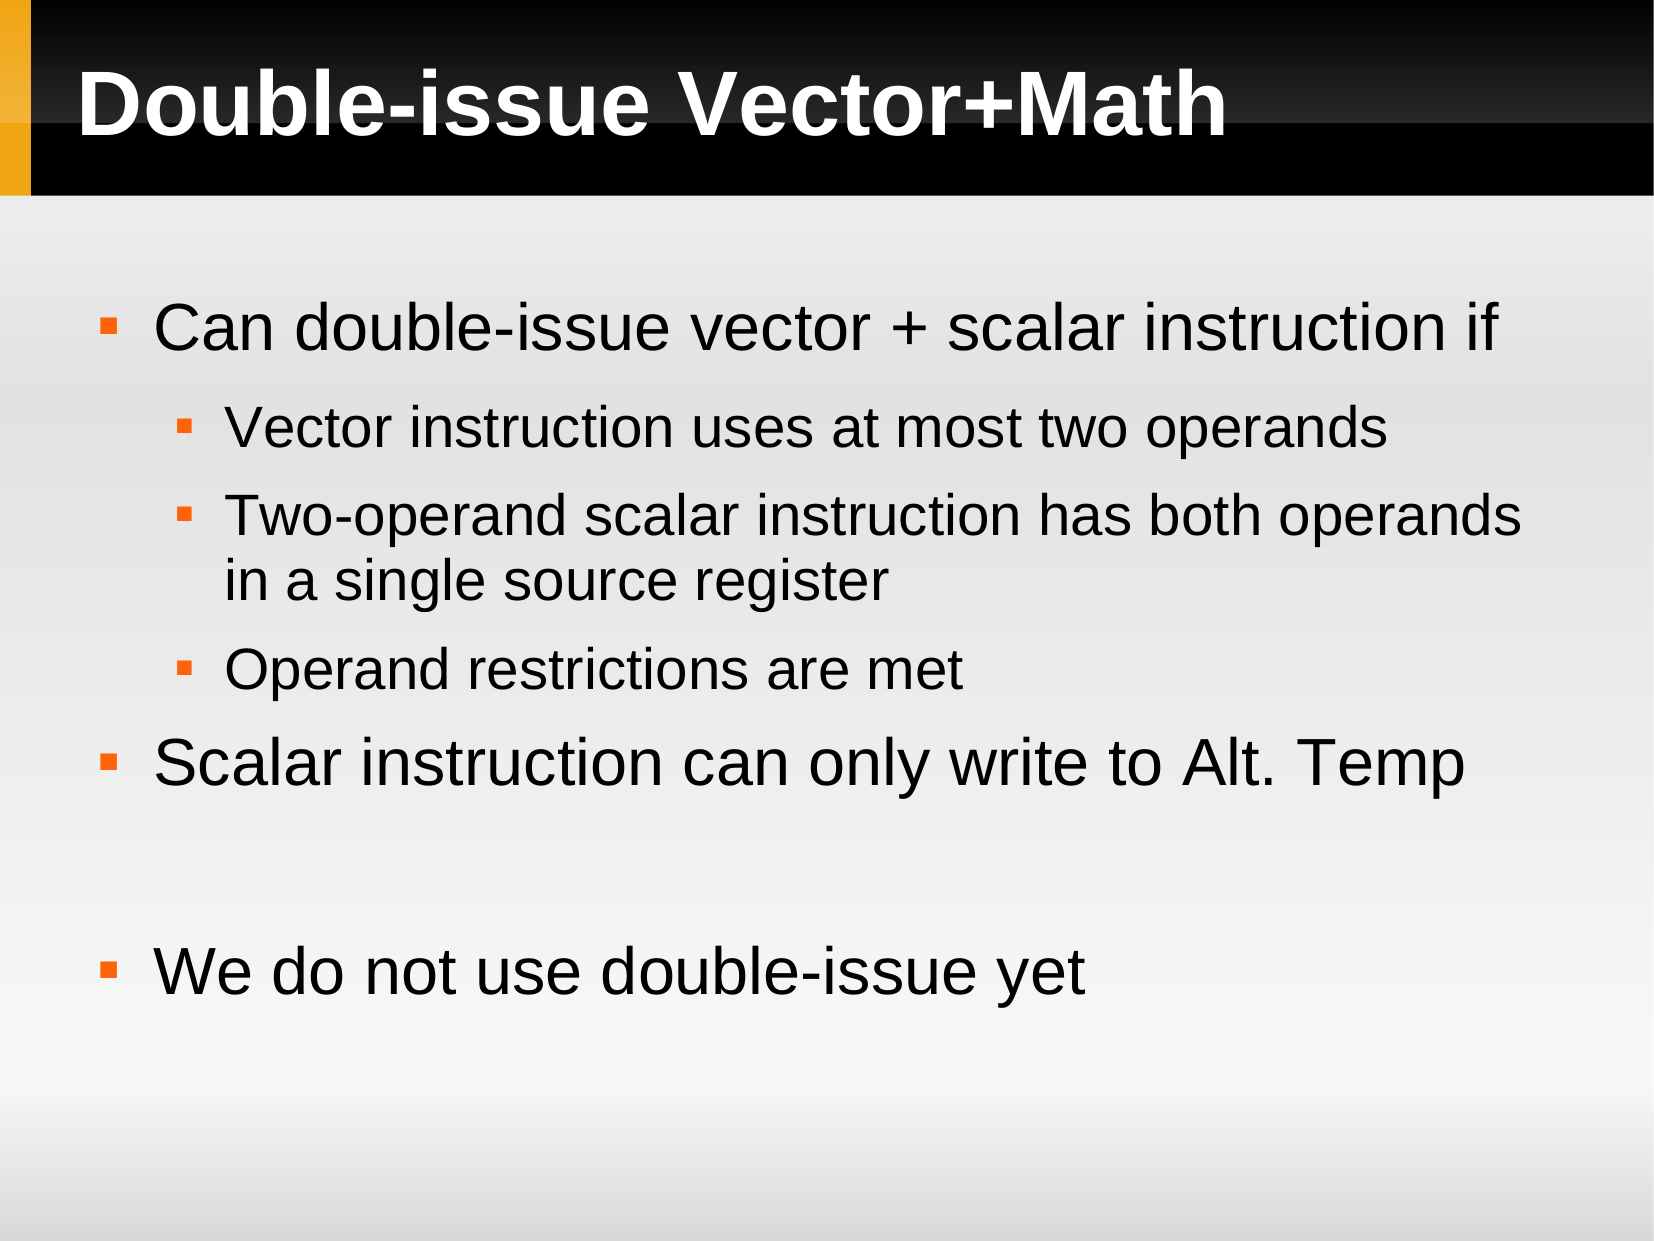

# Double-issue Vector+Math
Can double-issue vector + scalar instruction if
Vector instruction uses at most two operands
Two-operand scalar instruction has both operands in a single source register
Operand restrictions are met
Scalar instruction can only write to Alt. Temp
We do not use double-issue yet